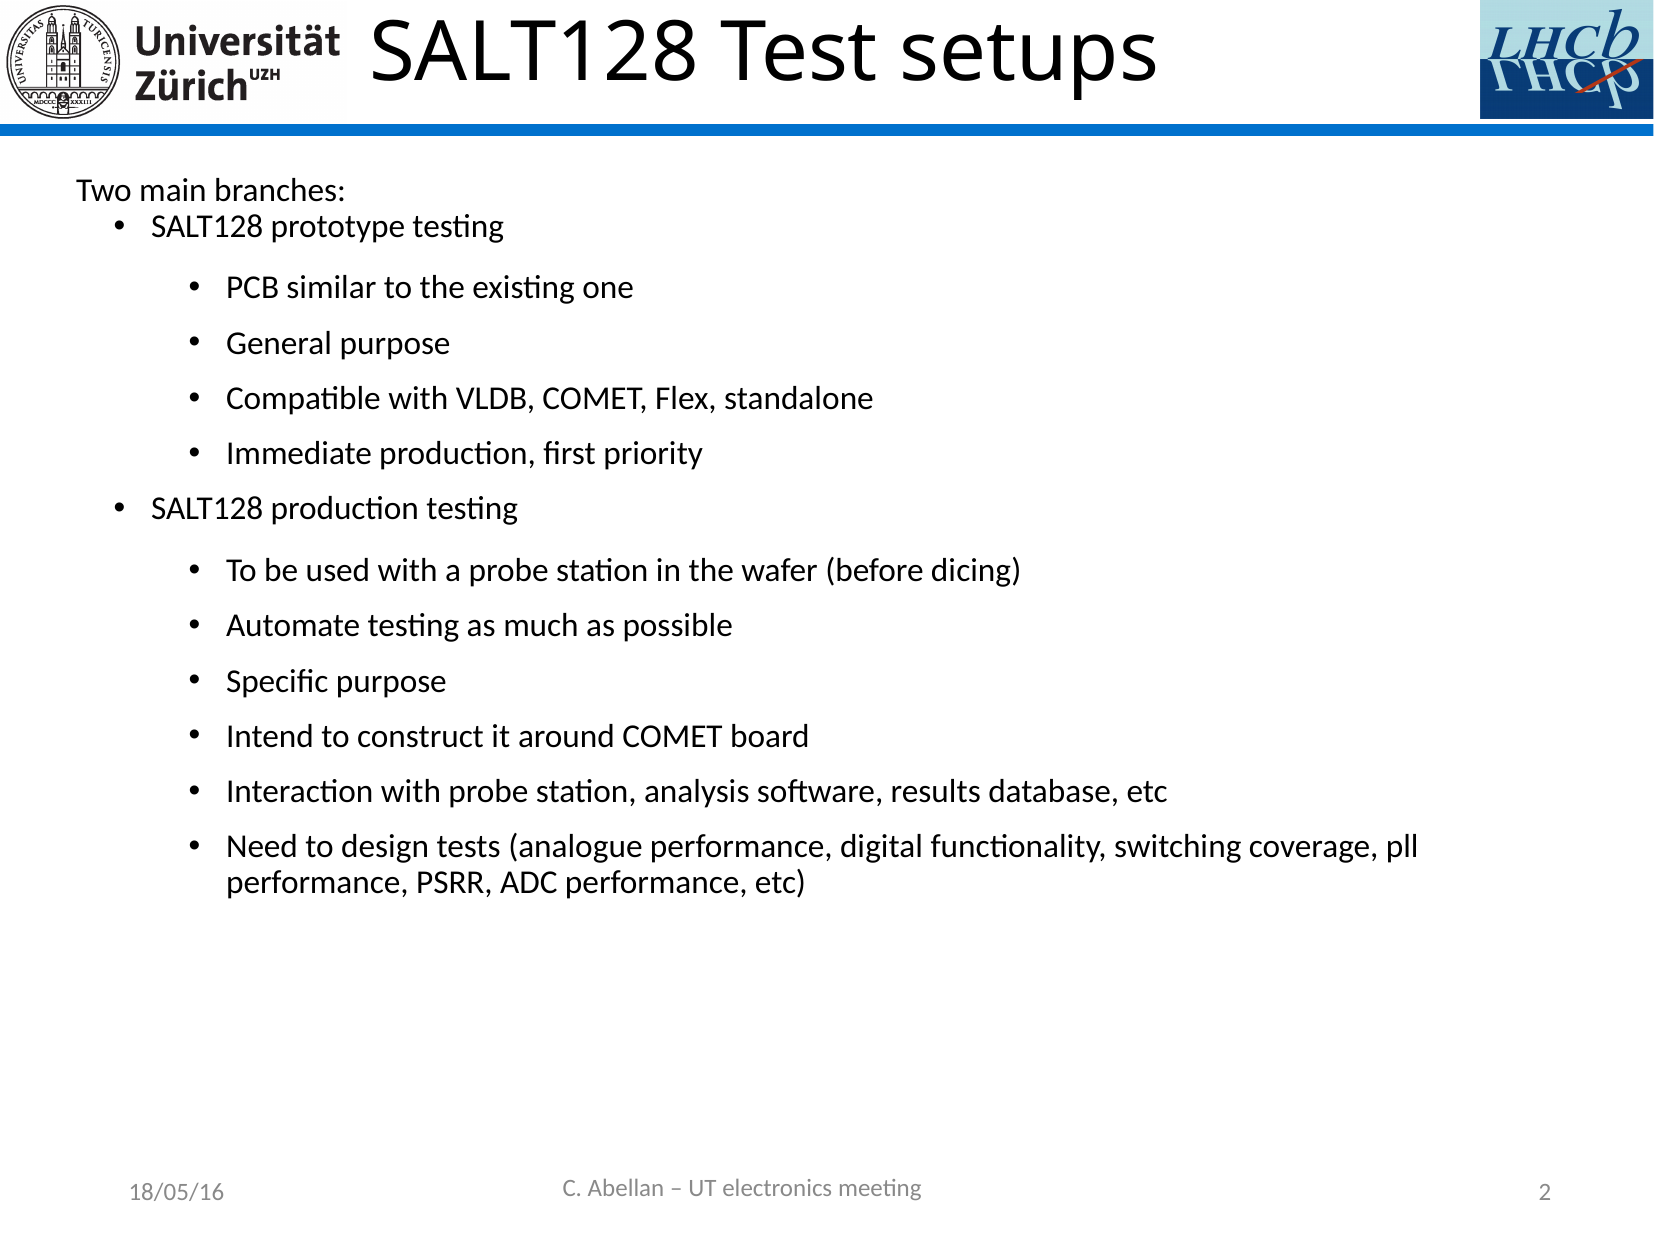

# SALT128 Test setups
Two main branches:
SALT128 prototype testing
PCB similar to the existing one
General purpose
Compatible with VLDB, COMET, Flex, standalone
Immediate production, first priority
SALT128 production testing
To be used with a probe station in the wafer (before dicing)
Automate testing as much as possible
Specific purpose
Intend to construct it around COMET board
Interaction with probe station, analysis software, results database, etc
Need to design tests (analogue performance, digital functionality, switching coverage, pll performance, PSRR, ADC performance, etc)
C. Abellan
30/01/15
2